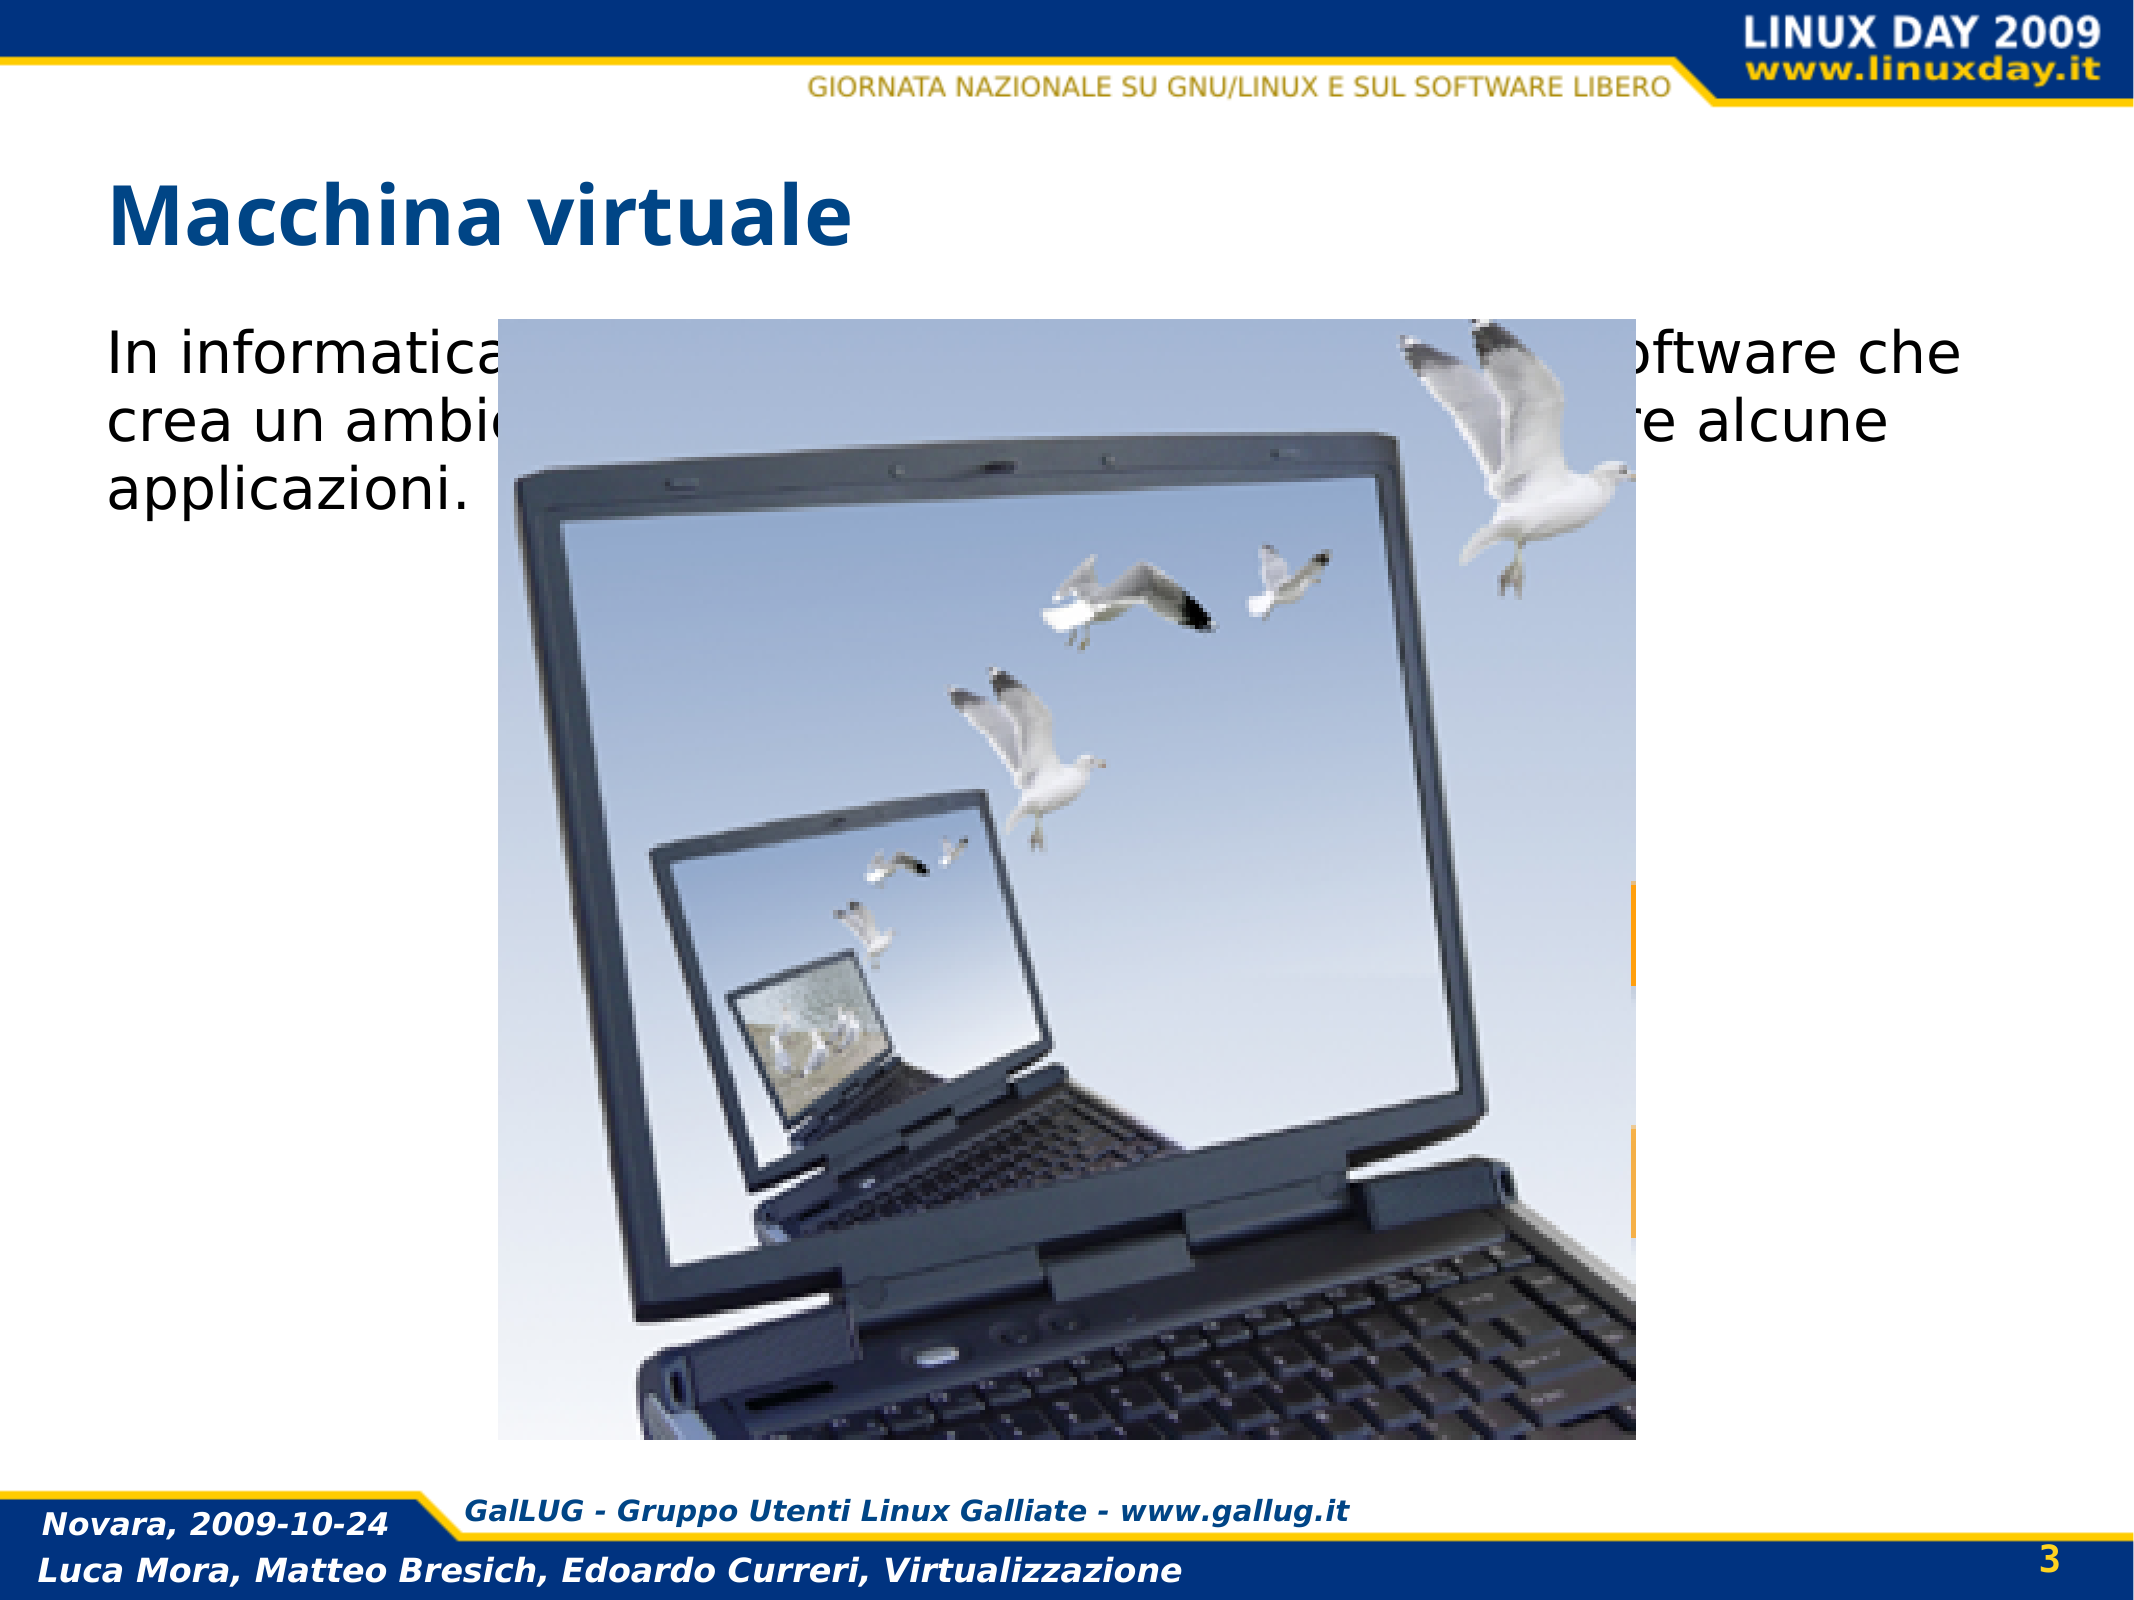

# Macchina virtuale
In informatica il termine virtual machine indica un software che crea un ambiente virtuale in cui l'utente può eseguire alcune applicazioni.